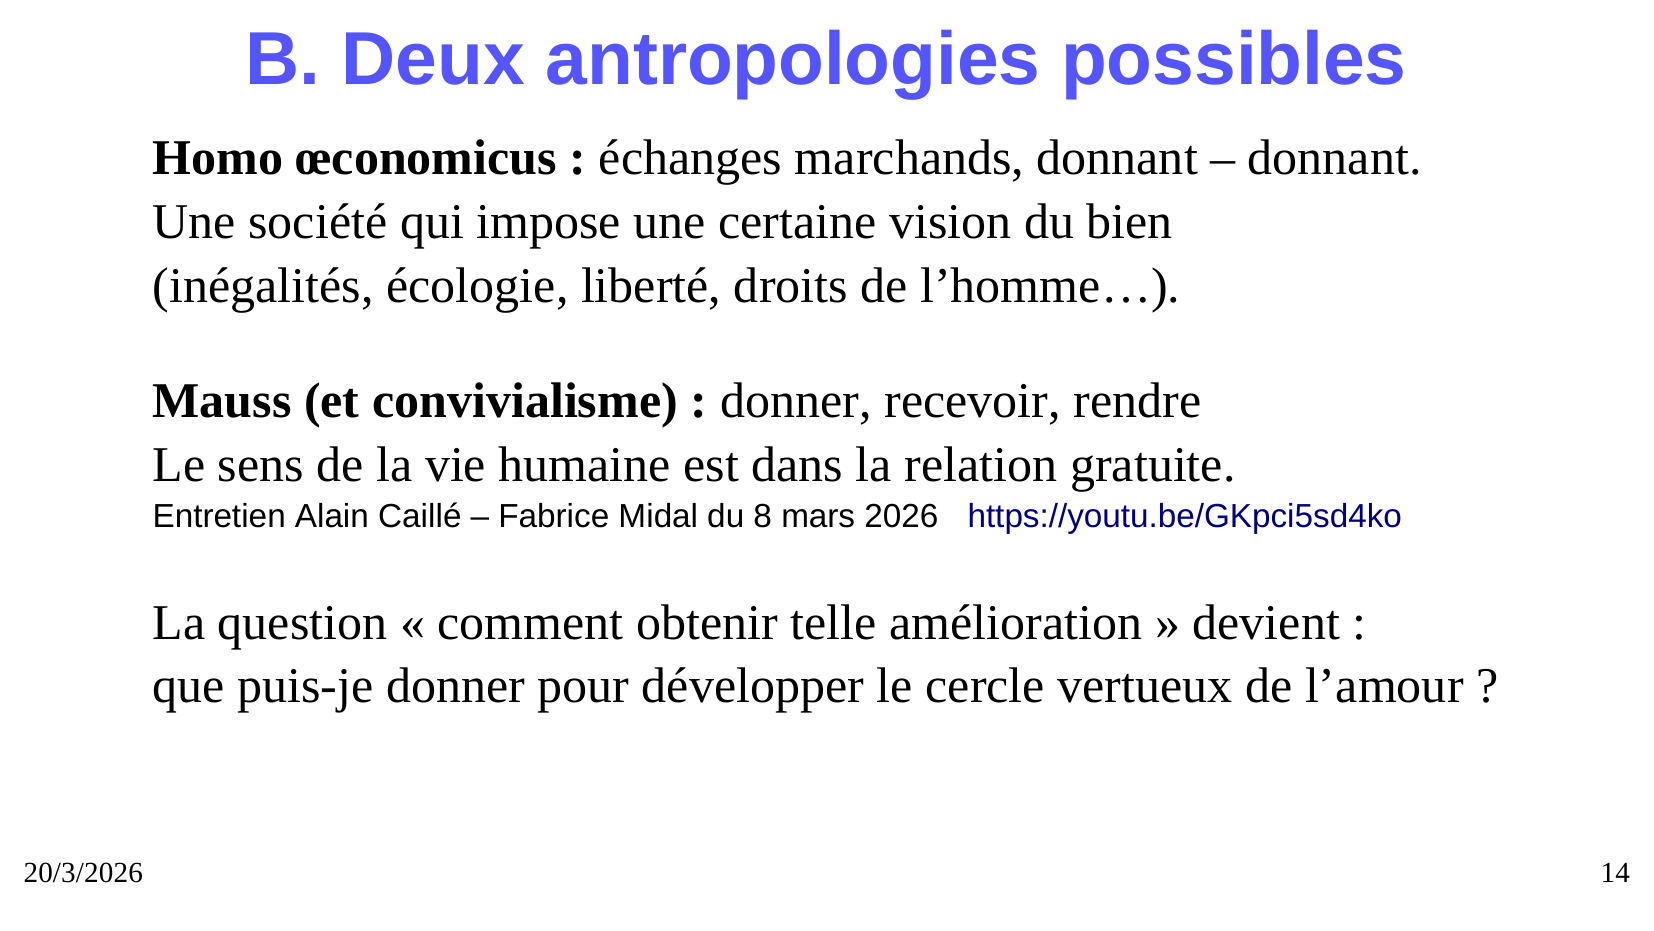

# B. Deux antropologies possibles
Homo œconomicus : échanges marchands, donnant – donnant.
Une société qui impose une certaine vision du bien
(inégalités, écologie, liberté, droits de l’homme…).
Mauss (et convivialisme) : donner, recevoir, rendre
Le sens de la vie humaine est dans la relation gratuite.
Entretien Alain Caillé – Fabrice Midal du 8 mars 2026 https://youtu.be/GKpci5sd4ko
La question « comment obtenir telle amélioration » devient :
que puis-je donner pour développer le cercle vertueux de l’amour ?
20/3/2026
14